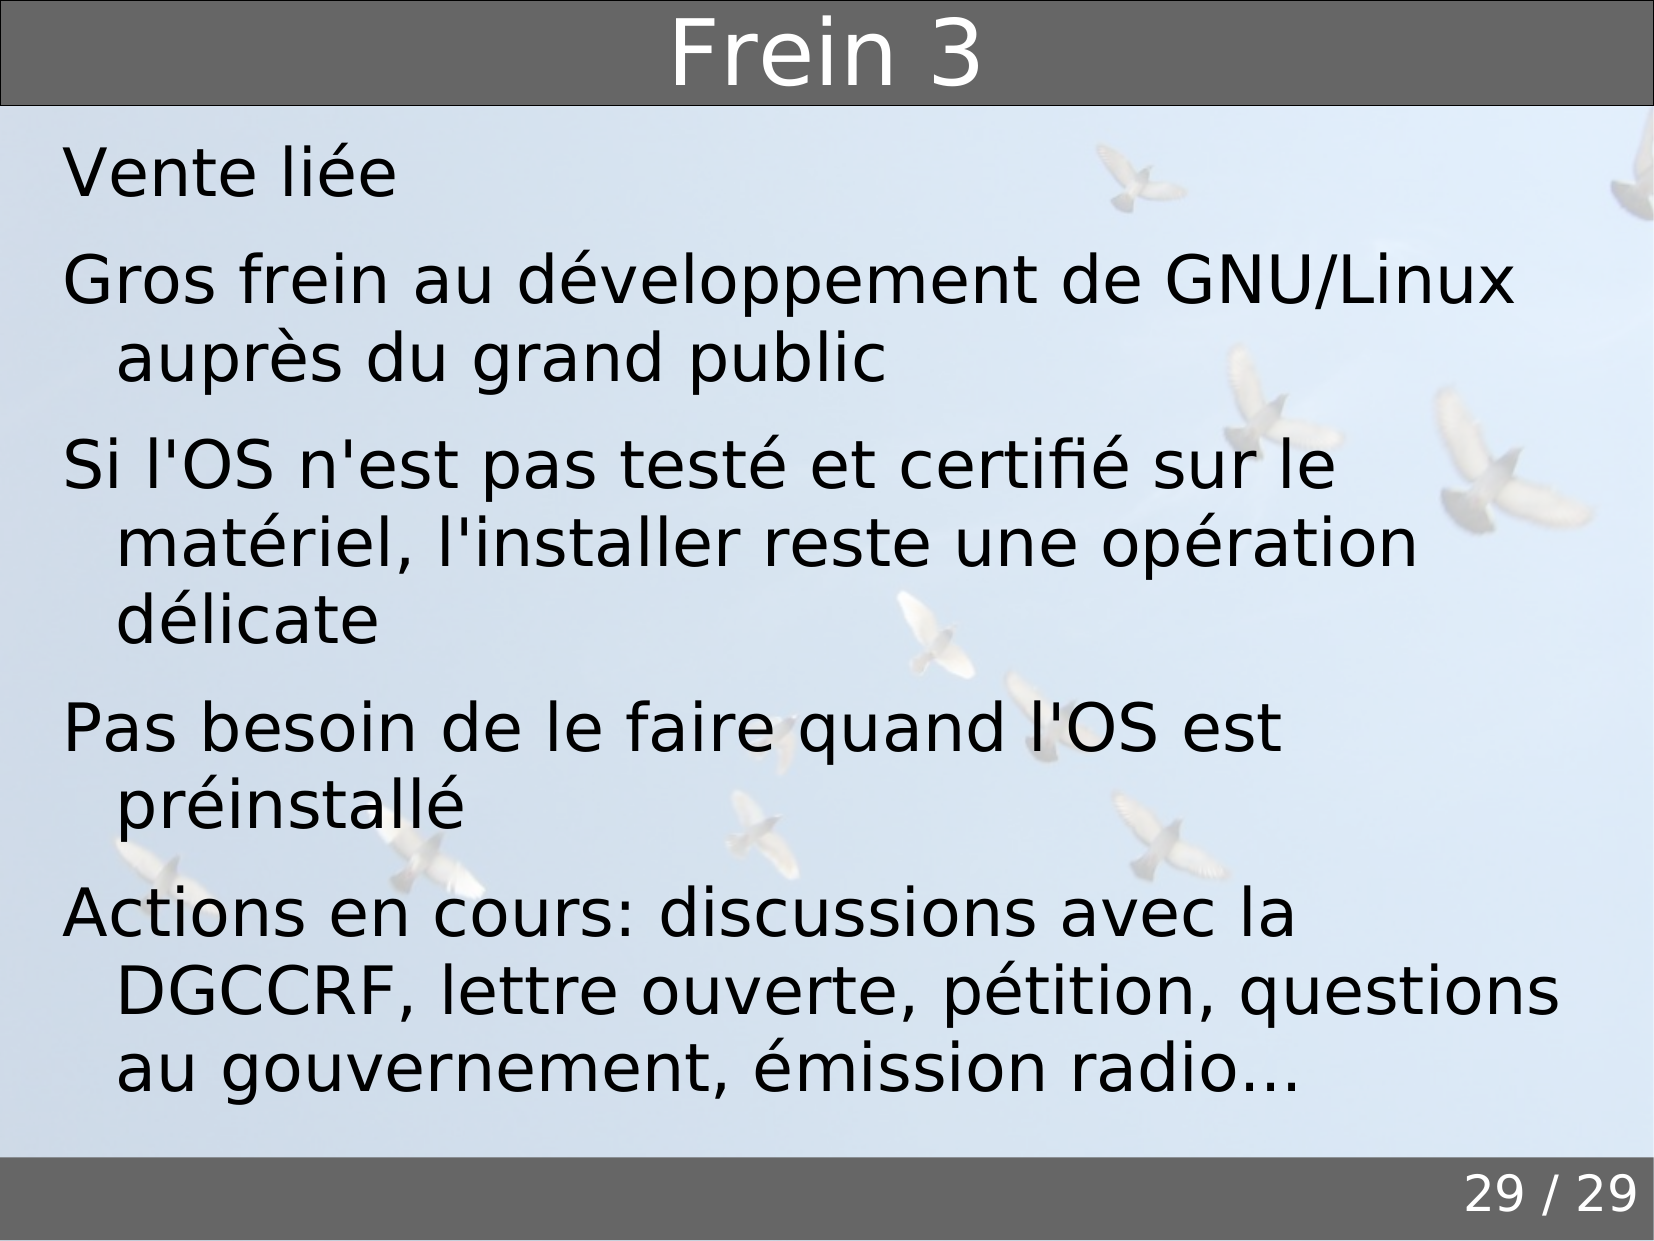

# Frein 3
Vente liée
Gros frein au développement de GNU/Linux auprès du grand public
Si l'OS n'est pas testé et certifié sur le matériel, l'installer reste une opération délicate
Pas besoin de le faire quand l'OS est préinstallé
Actions en cours: discussions avec la DGCCRF, lettre ouverte, pétition, questions au gouvernement, émission radio...